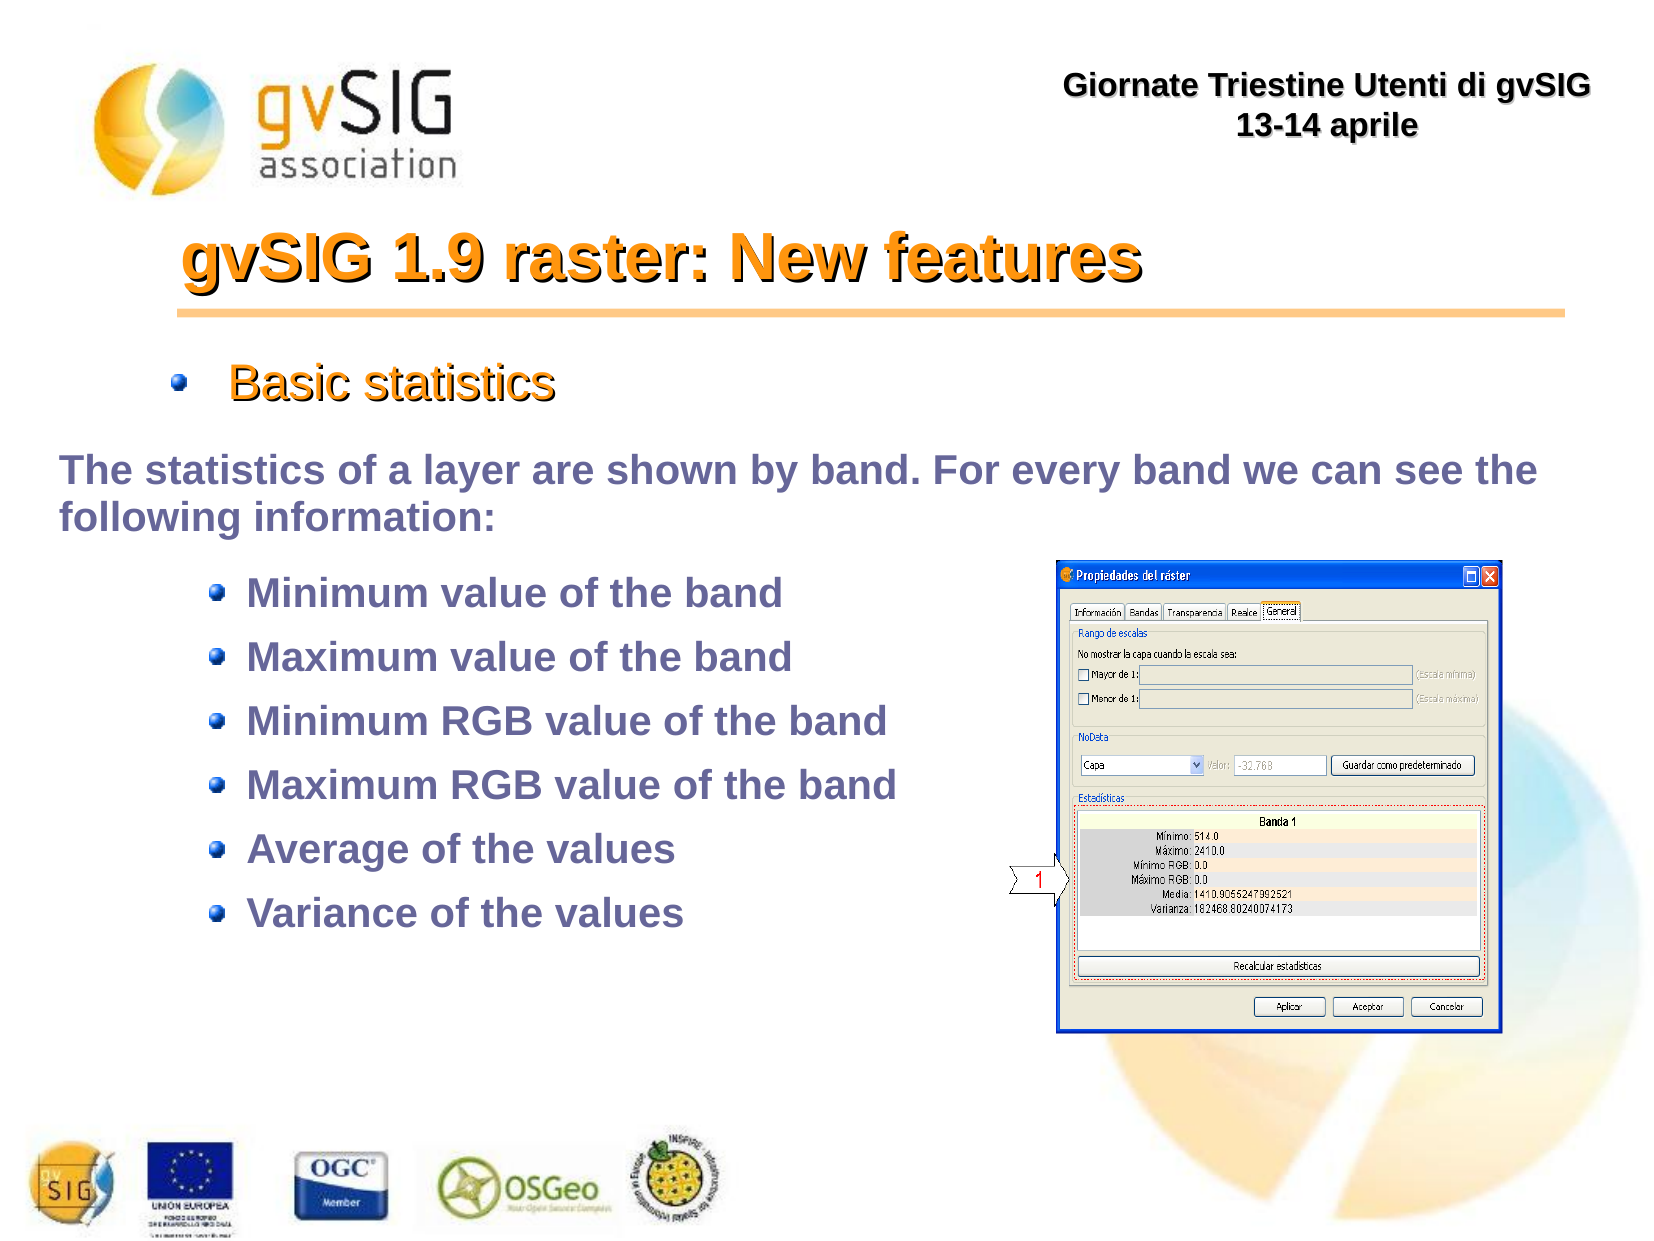

gvSIG 1.9 raster: New features
Basic statistics
# The statistics of a layer are shown by band. For every band we can see the following information:
Minimum value of the band
Maximum value of the band
Minimum RGB value of the band
Maximum RGB value of the band
Average of the values
Variance of the values